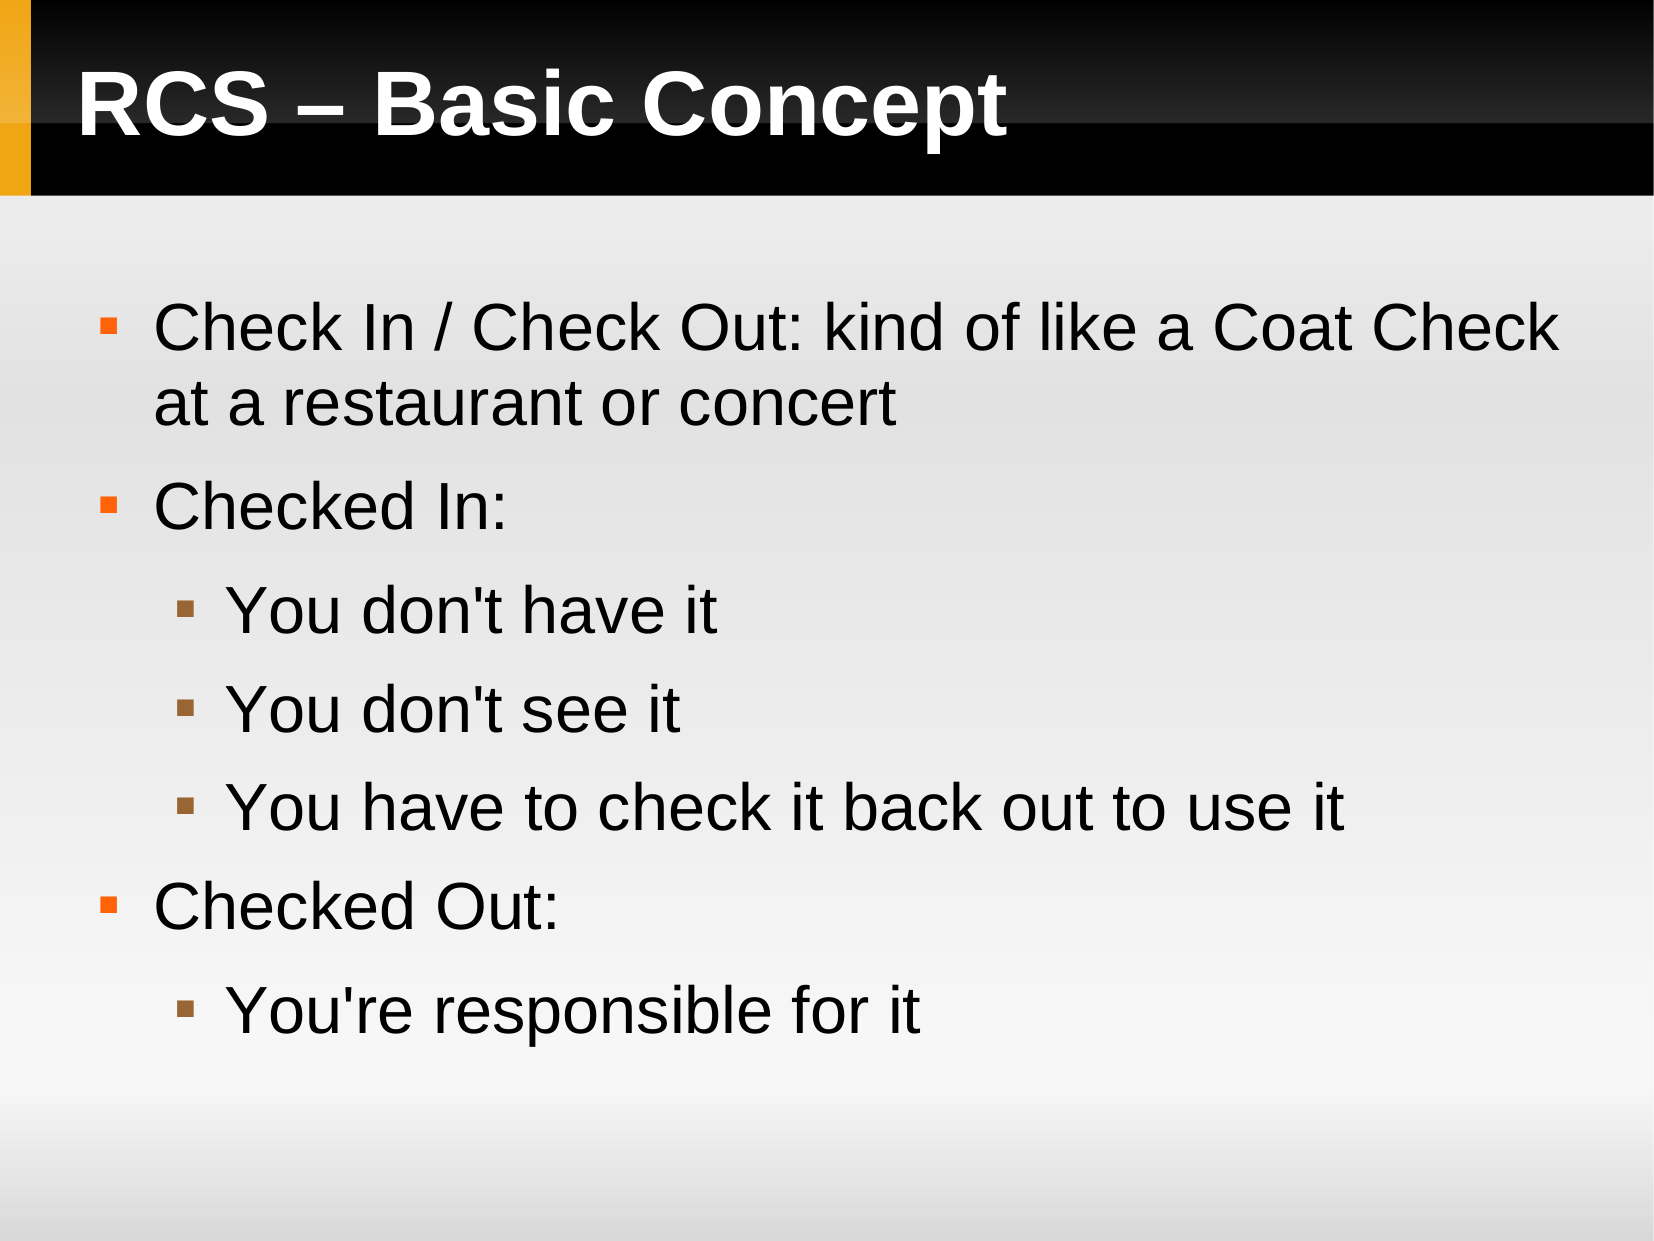

# RCS – Basic Concept
Check In / Check Out: kind of like a Coat Check at a restaurant or concert
Checked In:
You don't have it
You don't see it
You have to check it back out to use it
Checked Out:
You're responsible for it